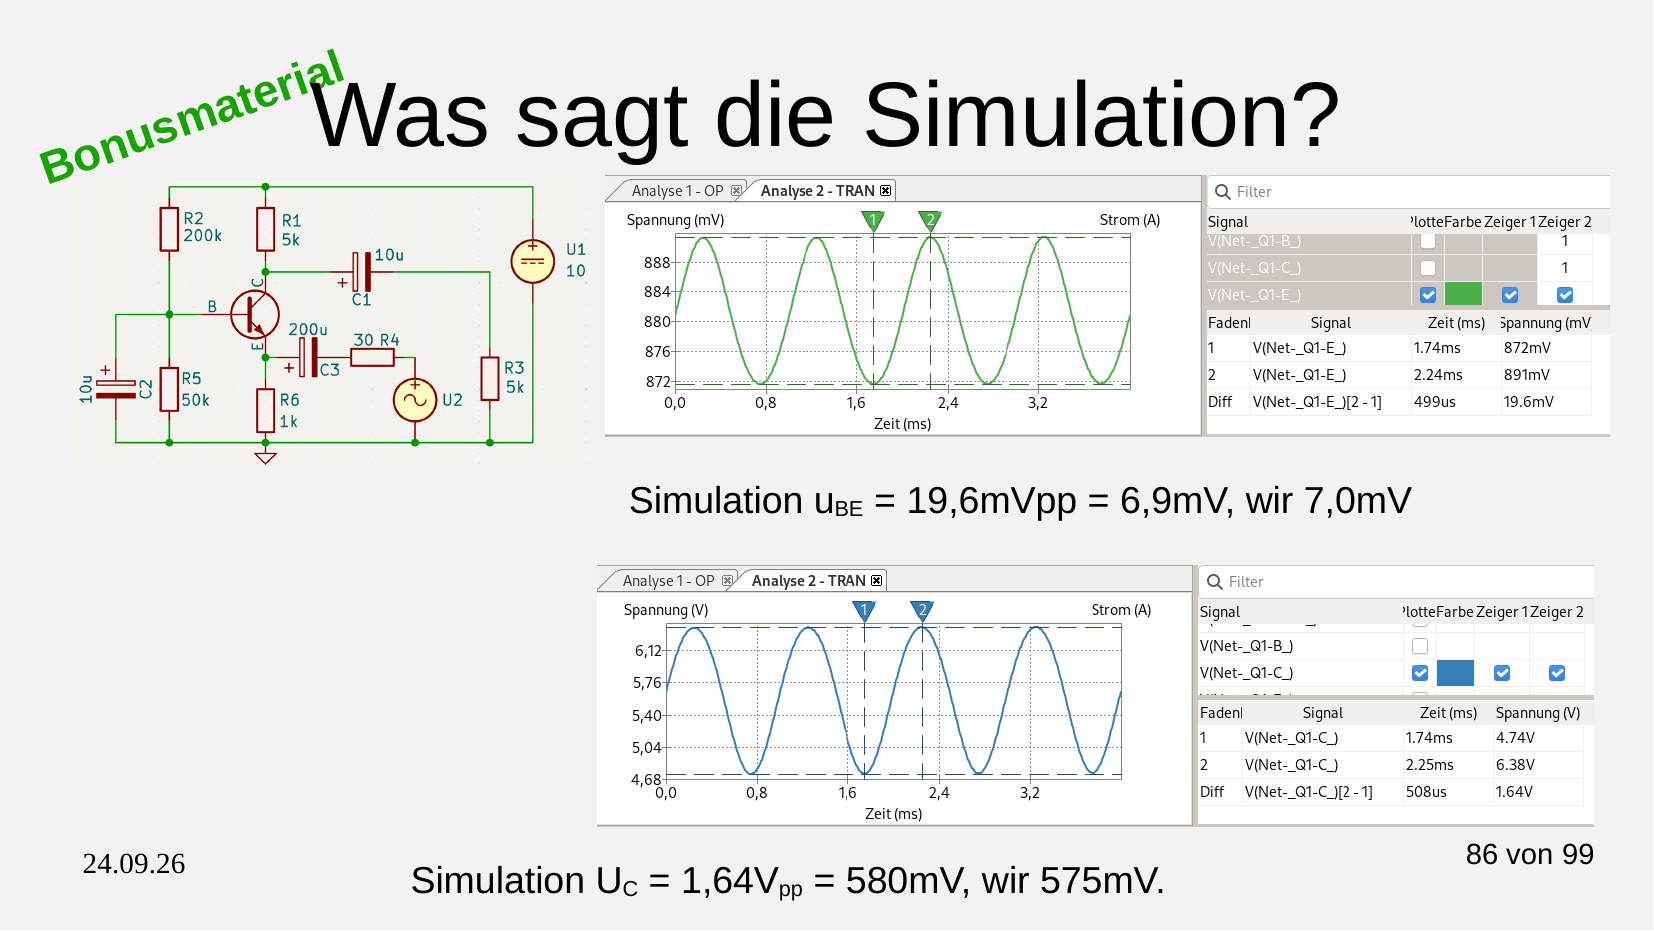

# Was sagt die Simulation?
Simulation uBE = 19,6mVpp = 6,9mV, wir 7,0mV
86
Simulation UC = 1,64Vpp = 580mV, wir 575mV.